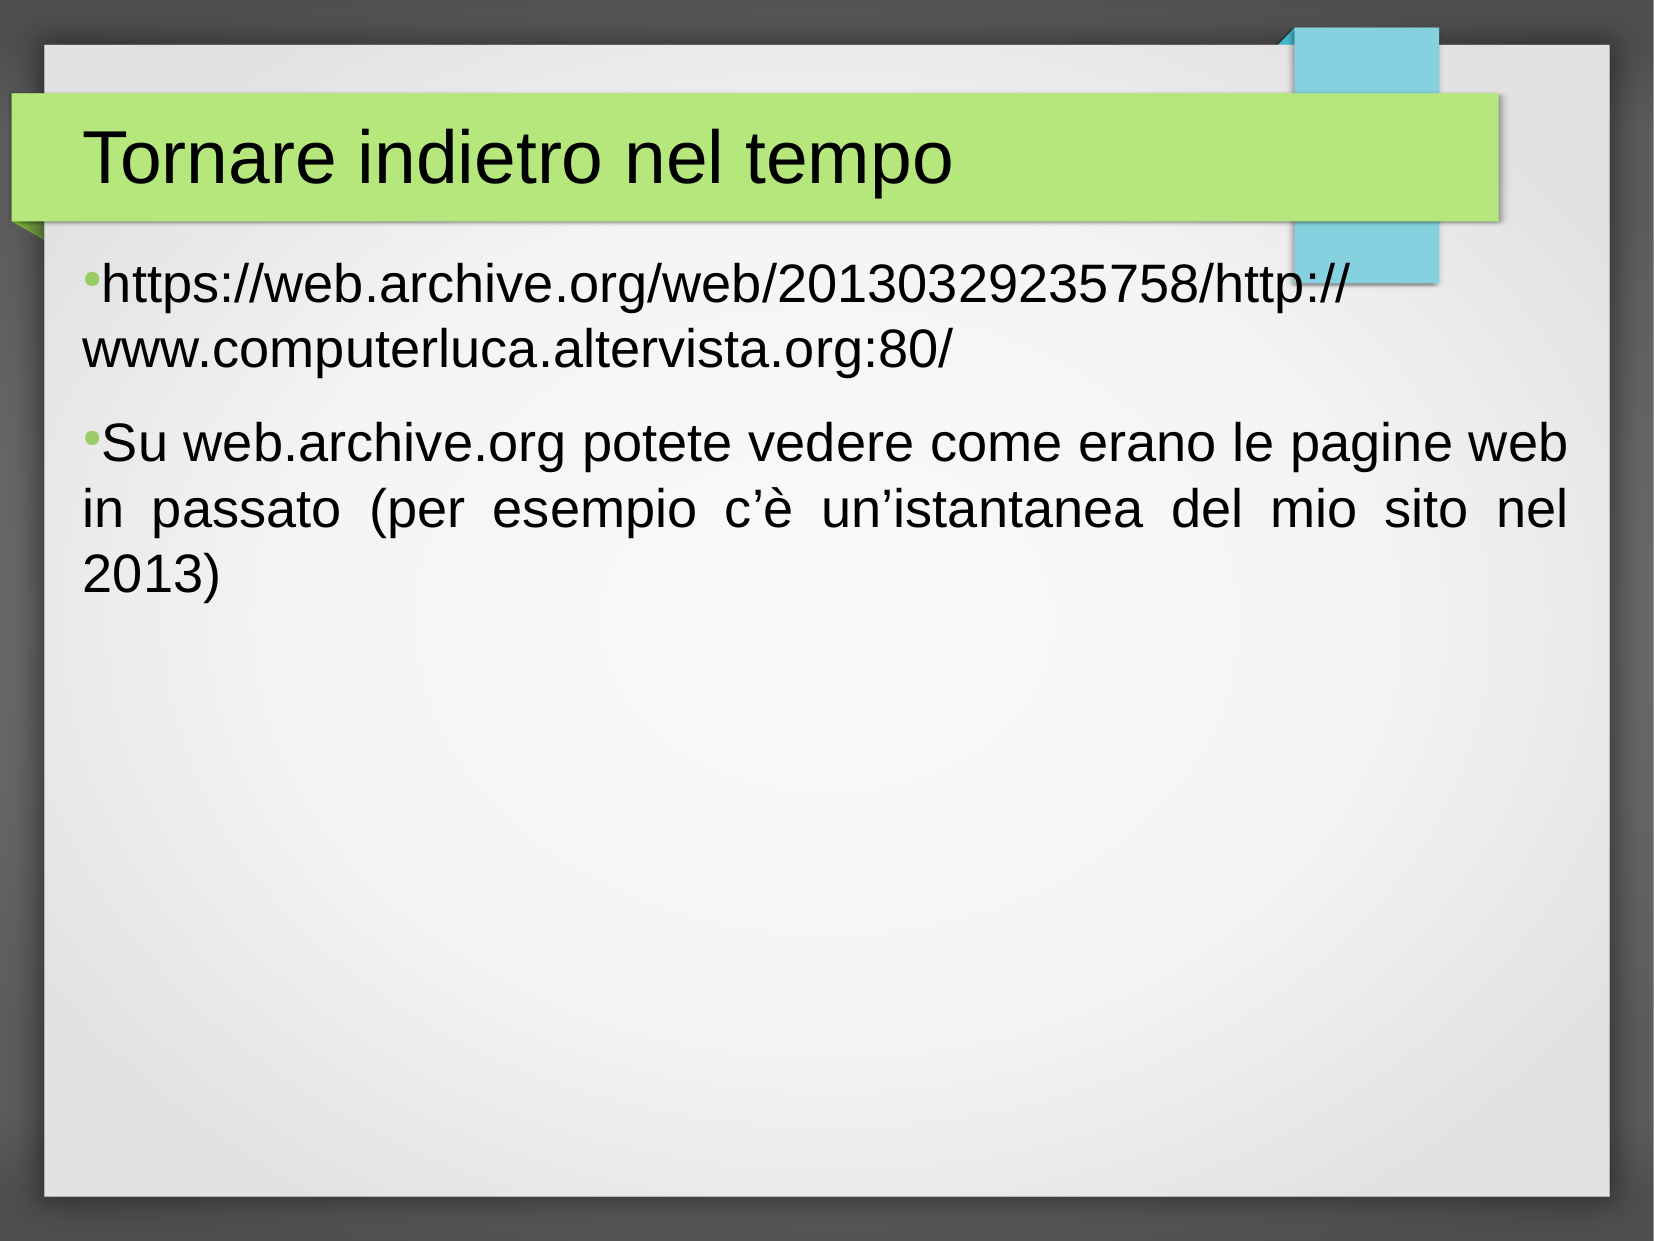

# Tornare indietro nel tempo
https://web.archive.org/web/20130329235758/http://www.computerluca.altervista.org:80/
Su web.archive.org potete vedere come erano le pagine web in passato (per esempio c’è un’istantanea del mio sito nel 2013)